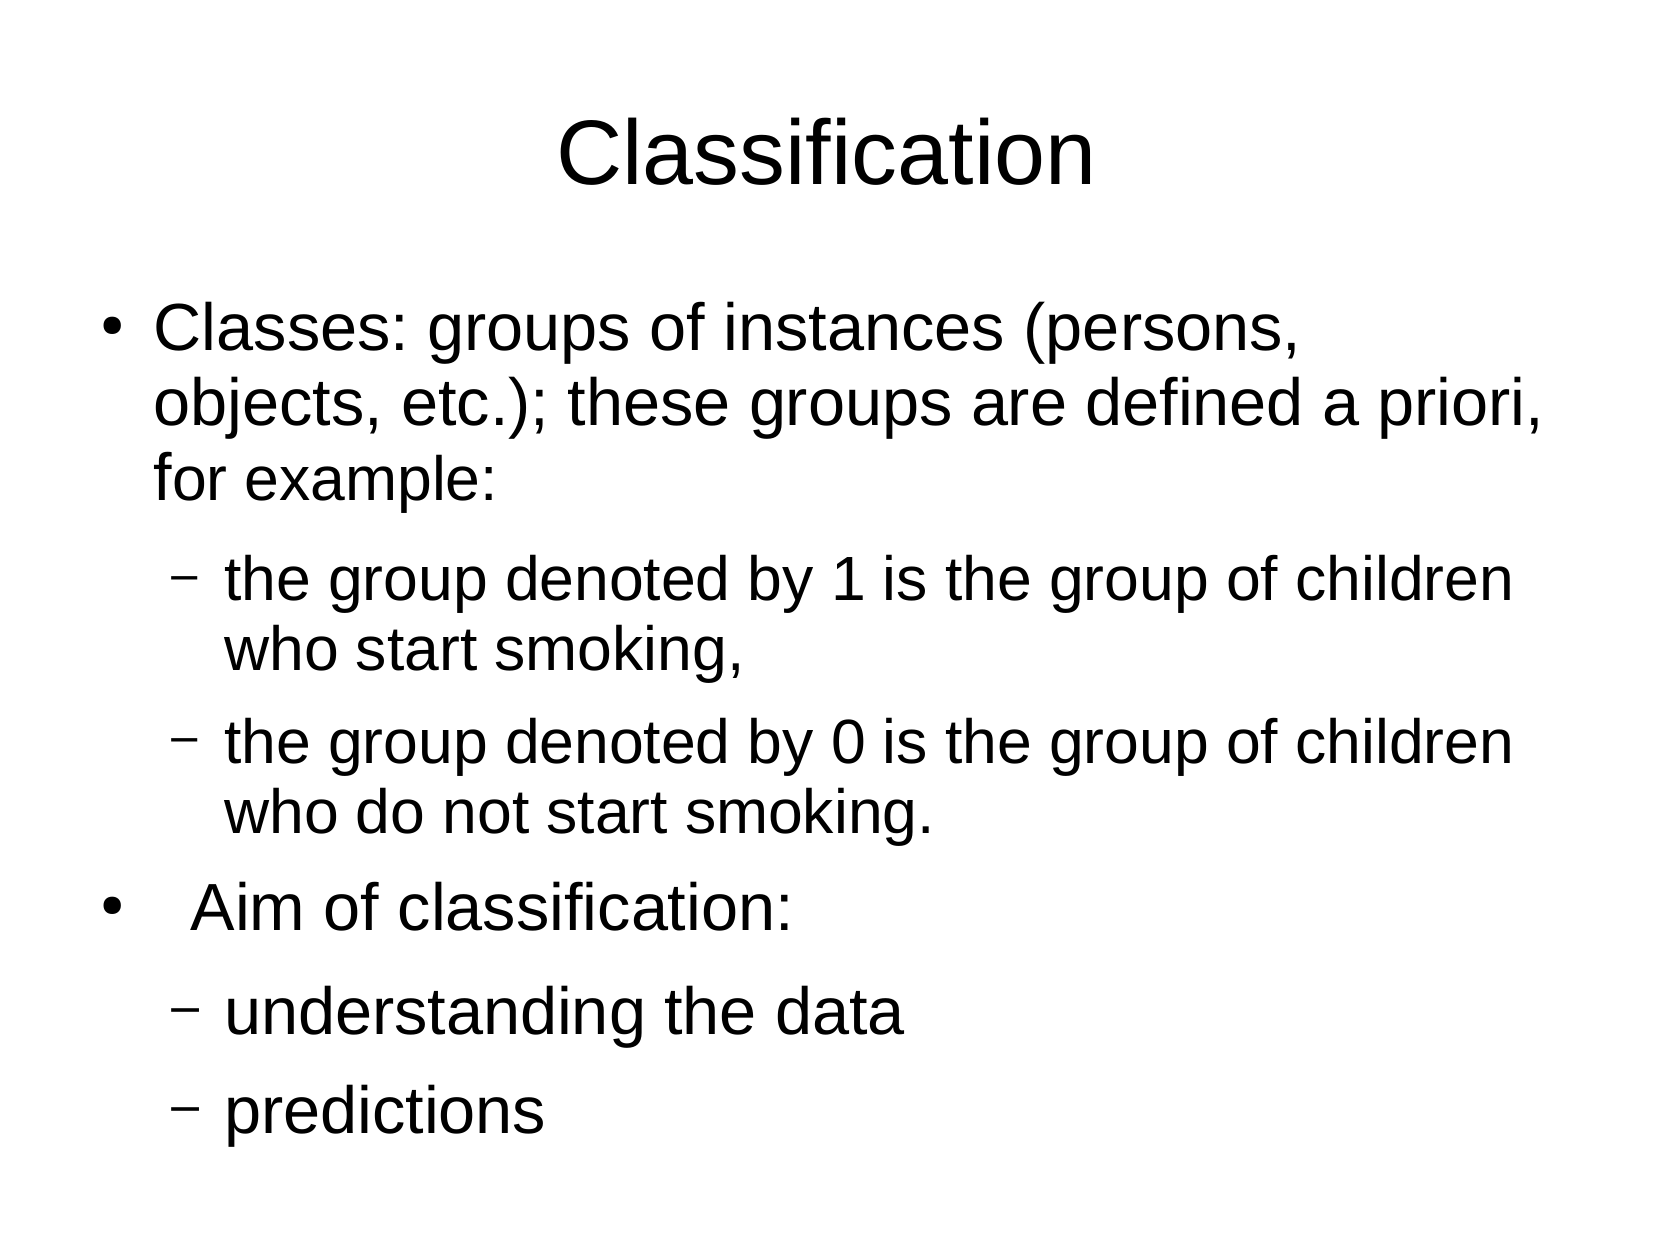

# Classification
Classes: groups of instances (persons,
objects, etc.); these groups are defined a priori, for example:
the group denoted by 1 is the group of children who start smoking,
the group denoted by 0 is the group of children who do not start smoking.
 Aim of classification:
understanding the data
predictions